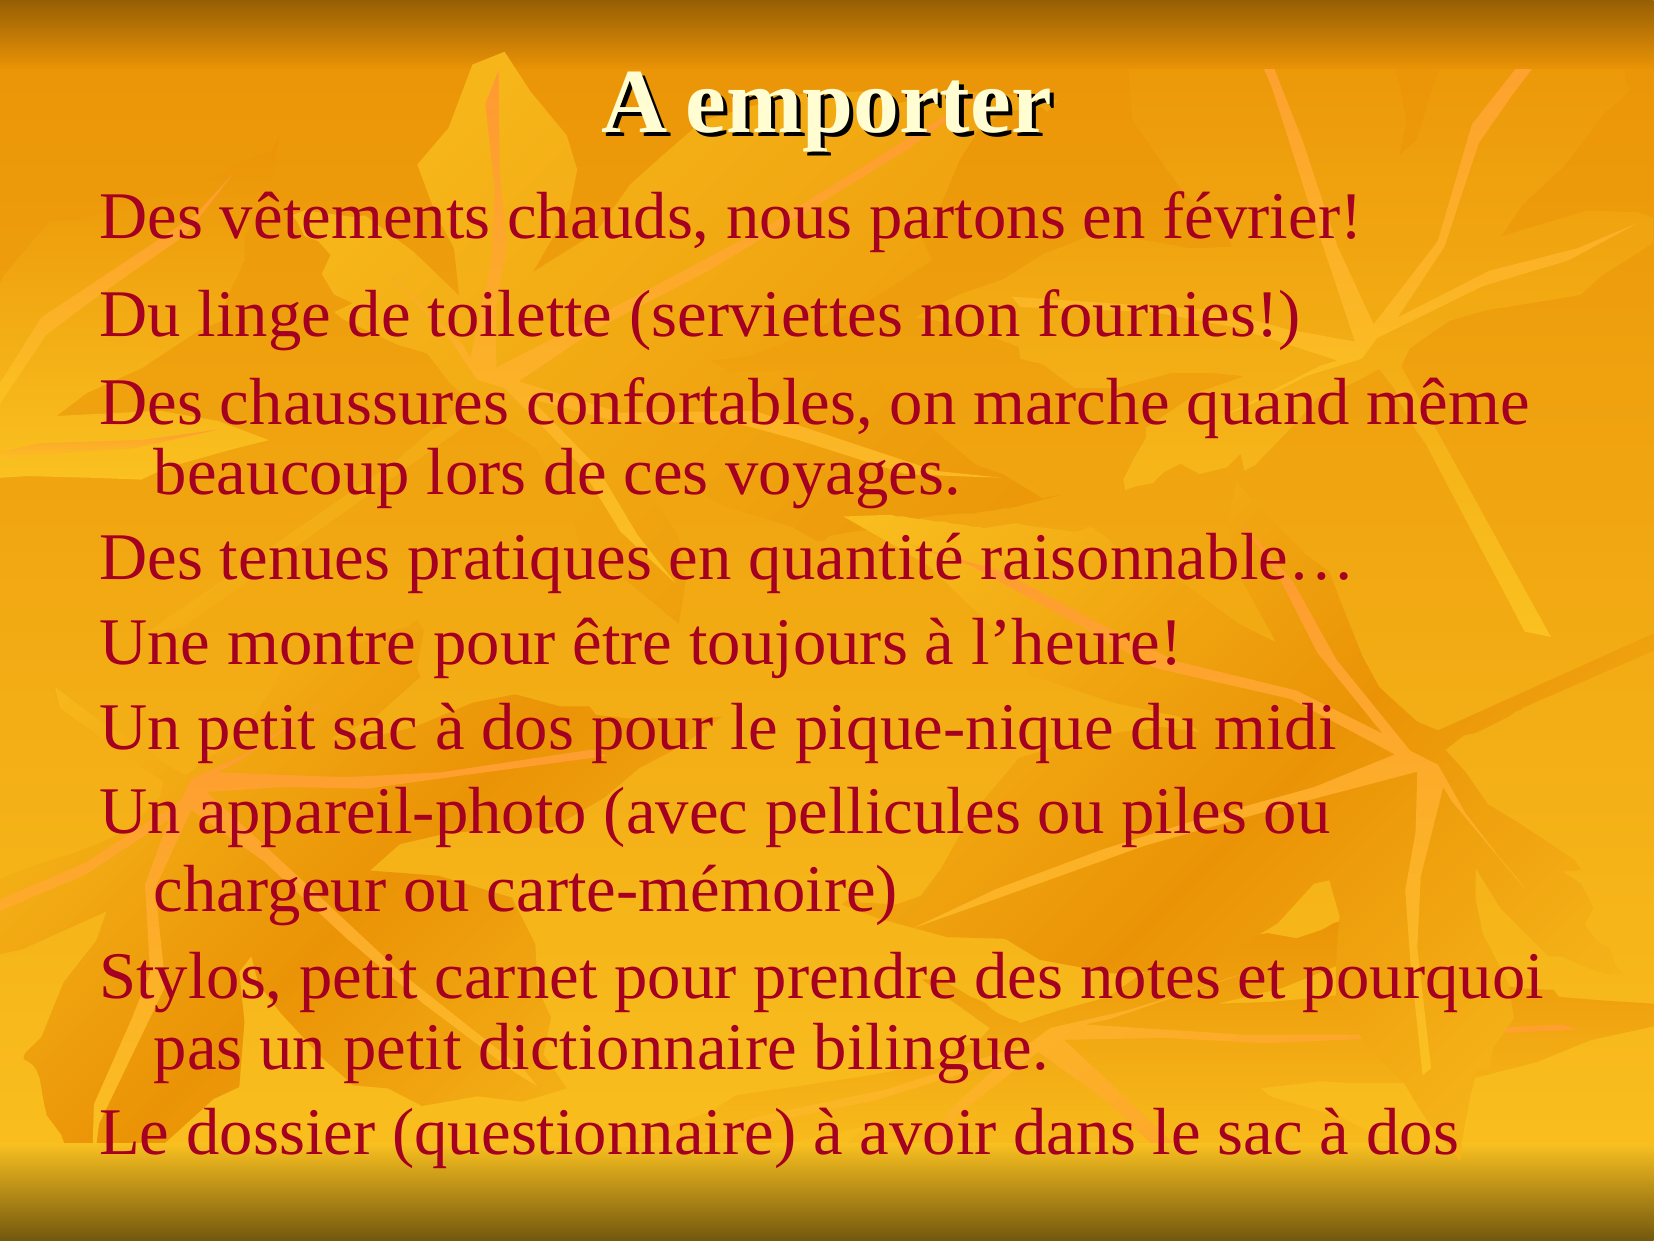

# A emporter
Des vêtements chauds, nous partons en février!
Du linge de toilette (serviettes non fournies!)‏
Des chaussures confortables, on marche quand même beaucoup lors de ces voyages.
Des tenues pratiques en quantité raisonnable…
Une montre pour être toujours à l’heure!
Un petit sac à dos pour le pique-nique du midi
Un appareil-photo (avec pellicules ou piles ou chargeur ou carte-mémoire)‏
Stylos, petit carnet pour prendre des notes et pourquoi pas un petit dictionnaire bilingue.
Le dossier (questionnaire) à avoir dans le sac à dos